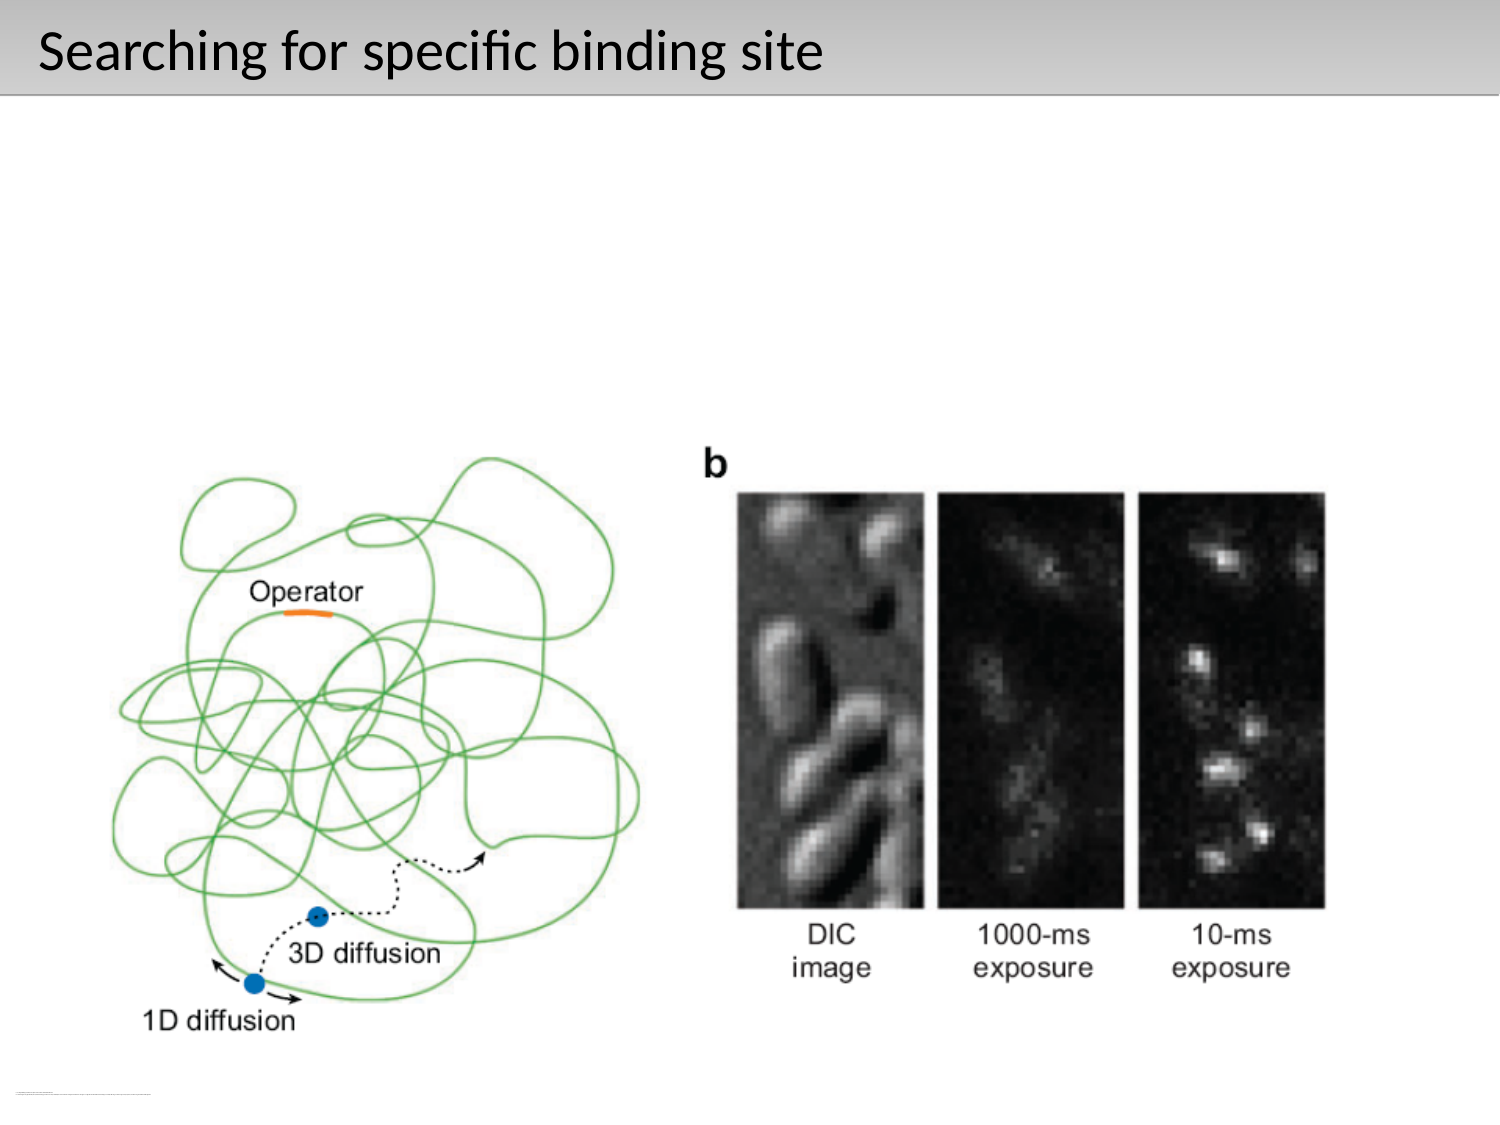

# Searching for specific binding site
Von Hippel&Berg studied this subject in the 1980s. Facilitated diffusion
In searching for a target DNA sequence, a DNA binding protein first nonspecifically binds to DNA and undergoes 1D diffusion along a short segment of DNA before dissociating from DNA, diffusing in 3D through the cytoplasm, and rebinding to different DNA segment.